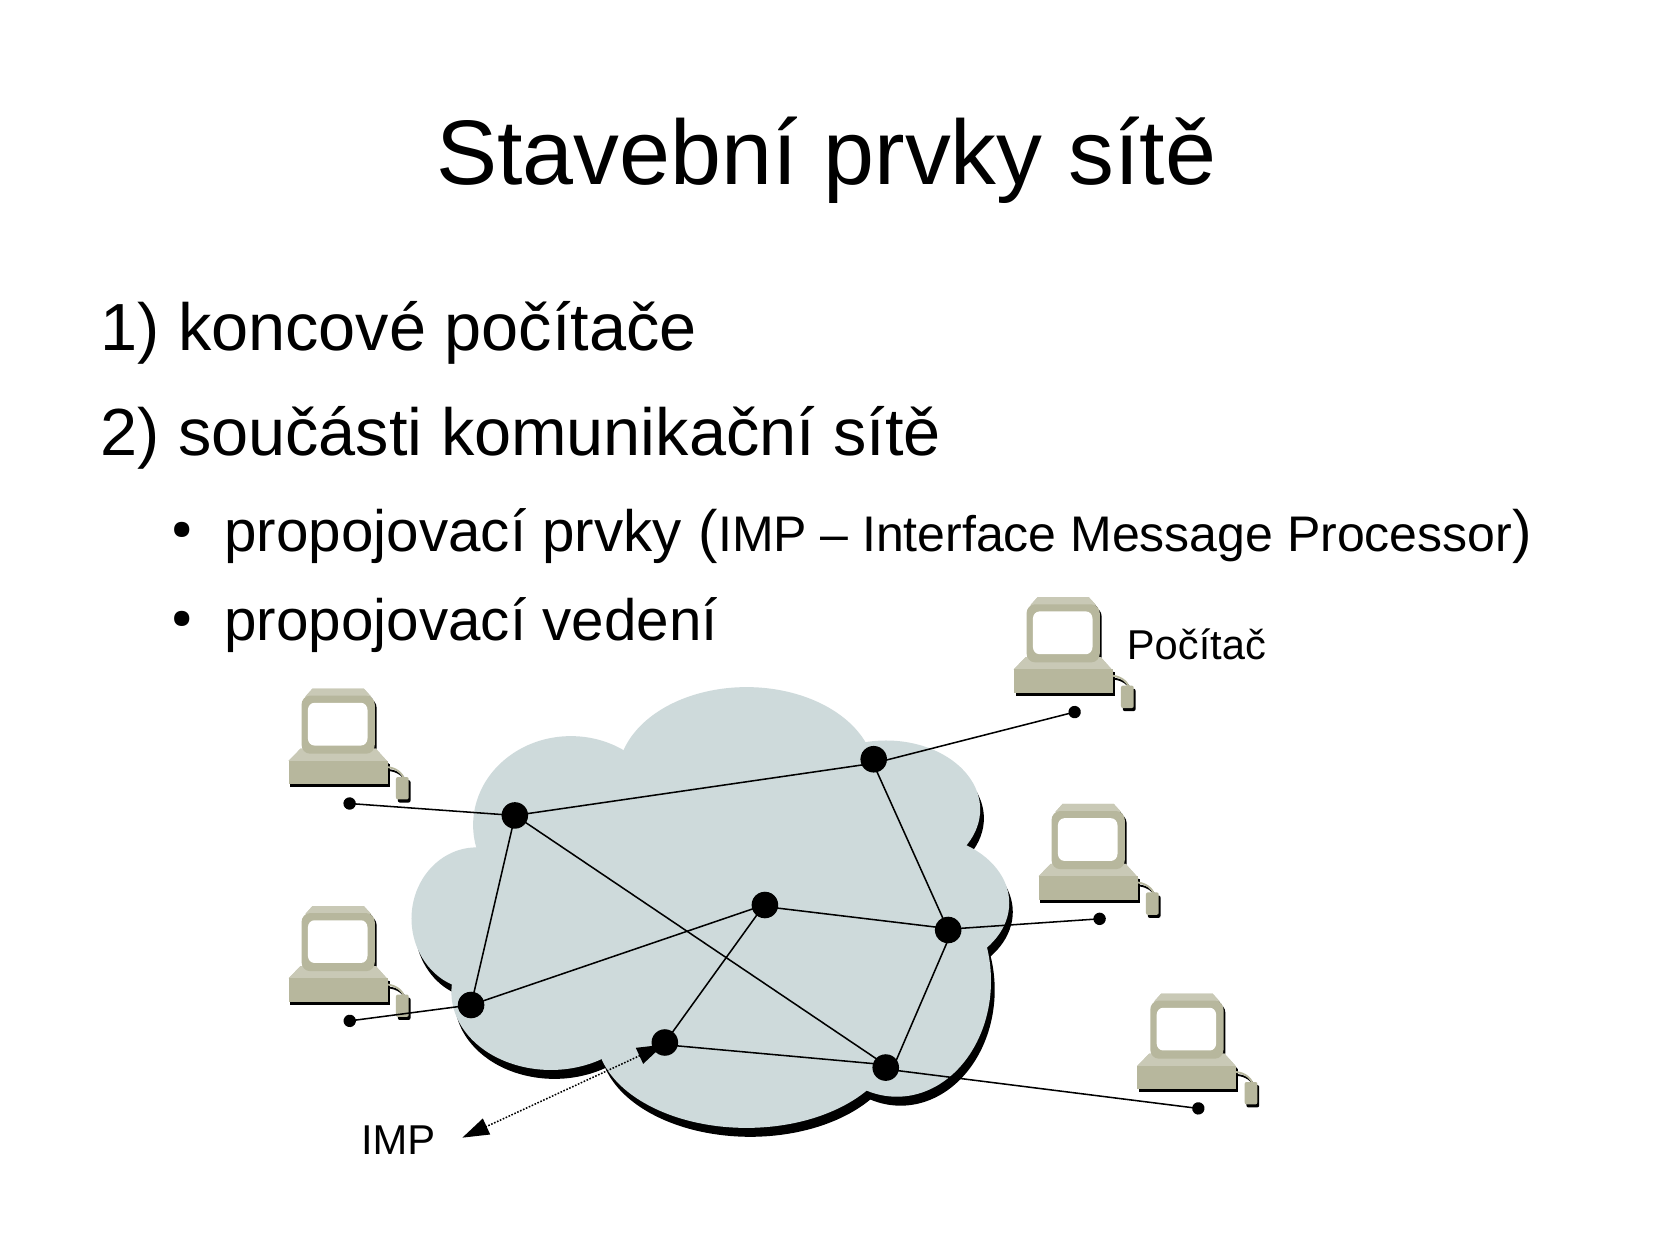

# Stavební prvky sítě
 koncové počítače
 součásti komunikační sítě
propojovací prvky (IMP – Interface Message Processor)
propojovací vedení
Počítač
IMP